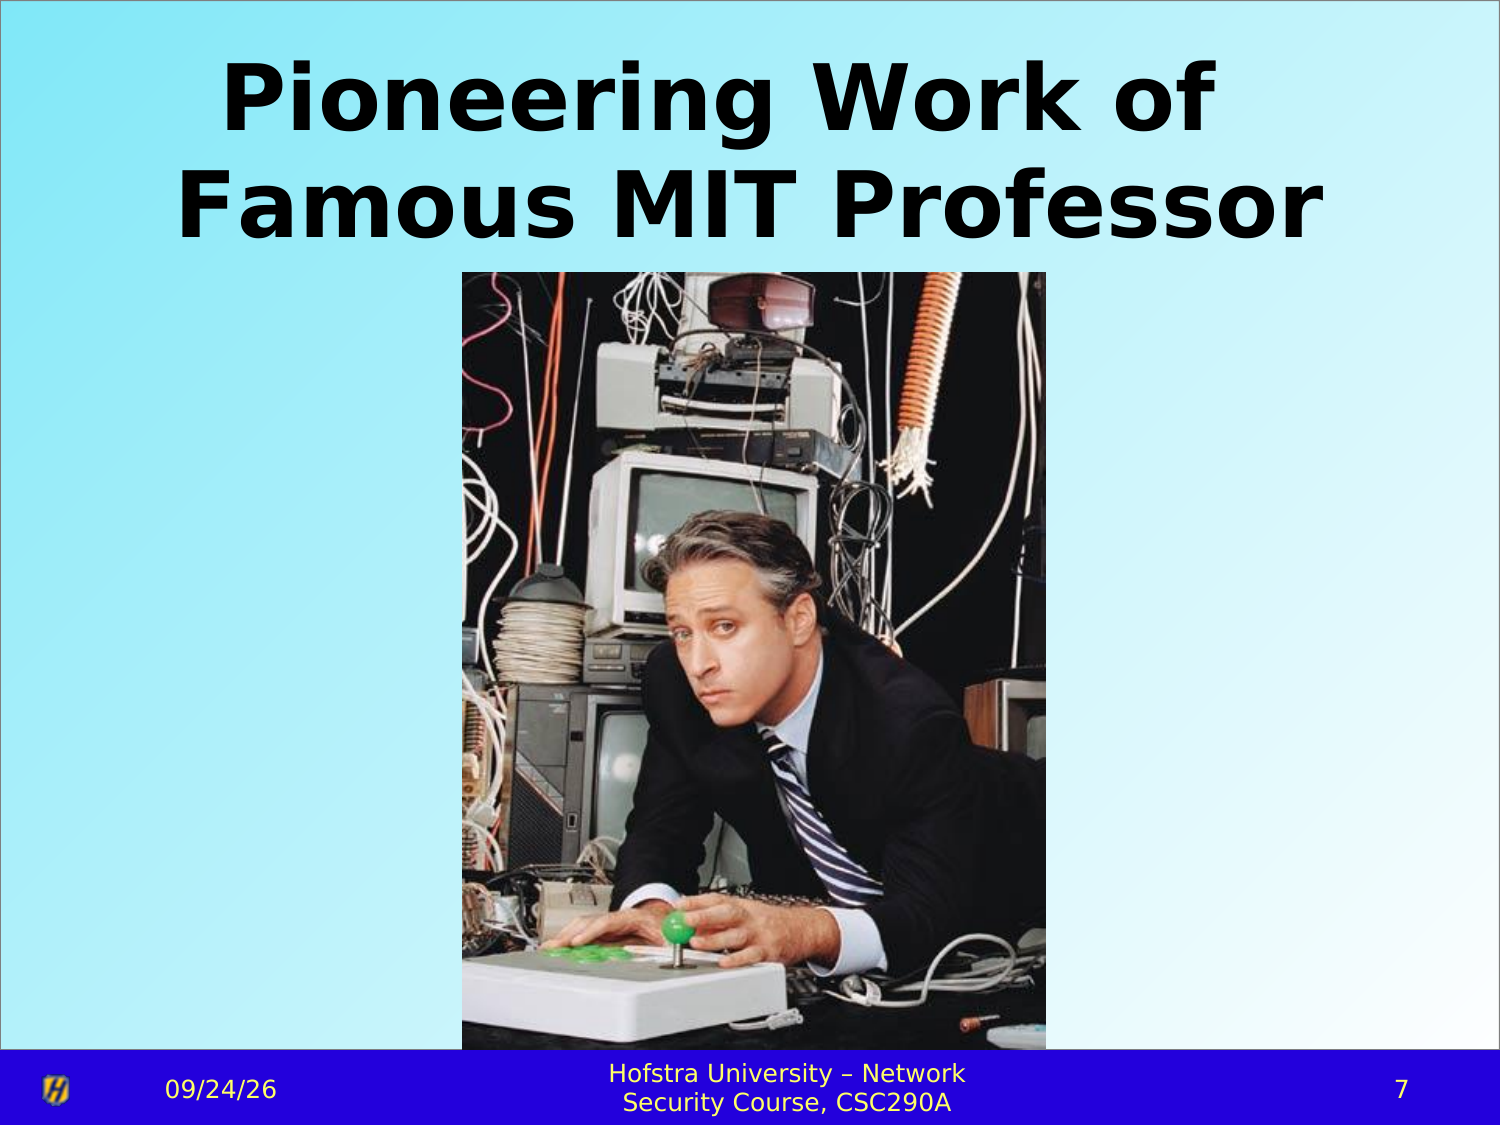

# Pioneering Work of Famous MIT Professor
7